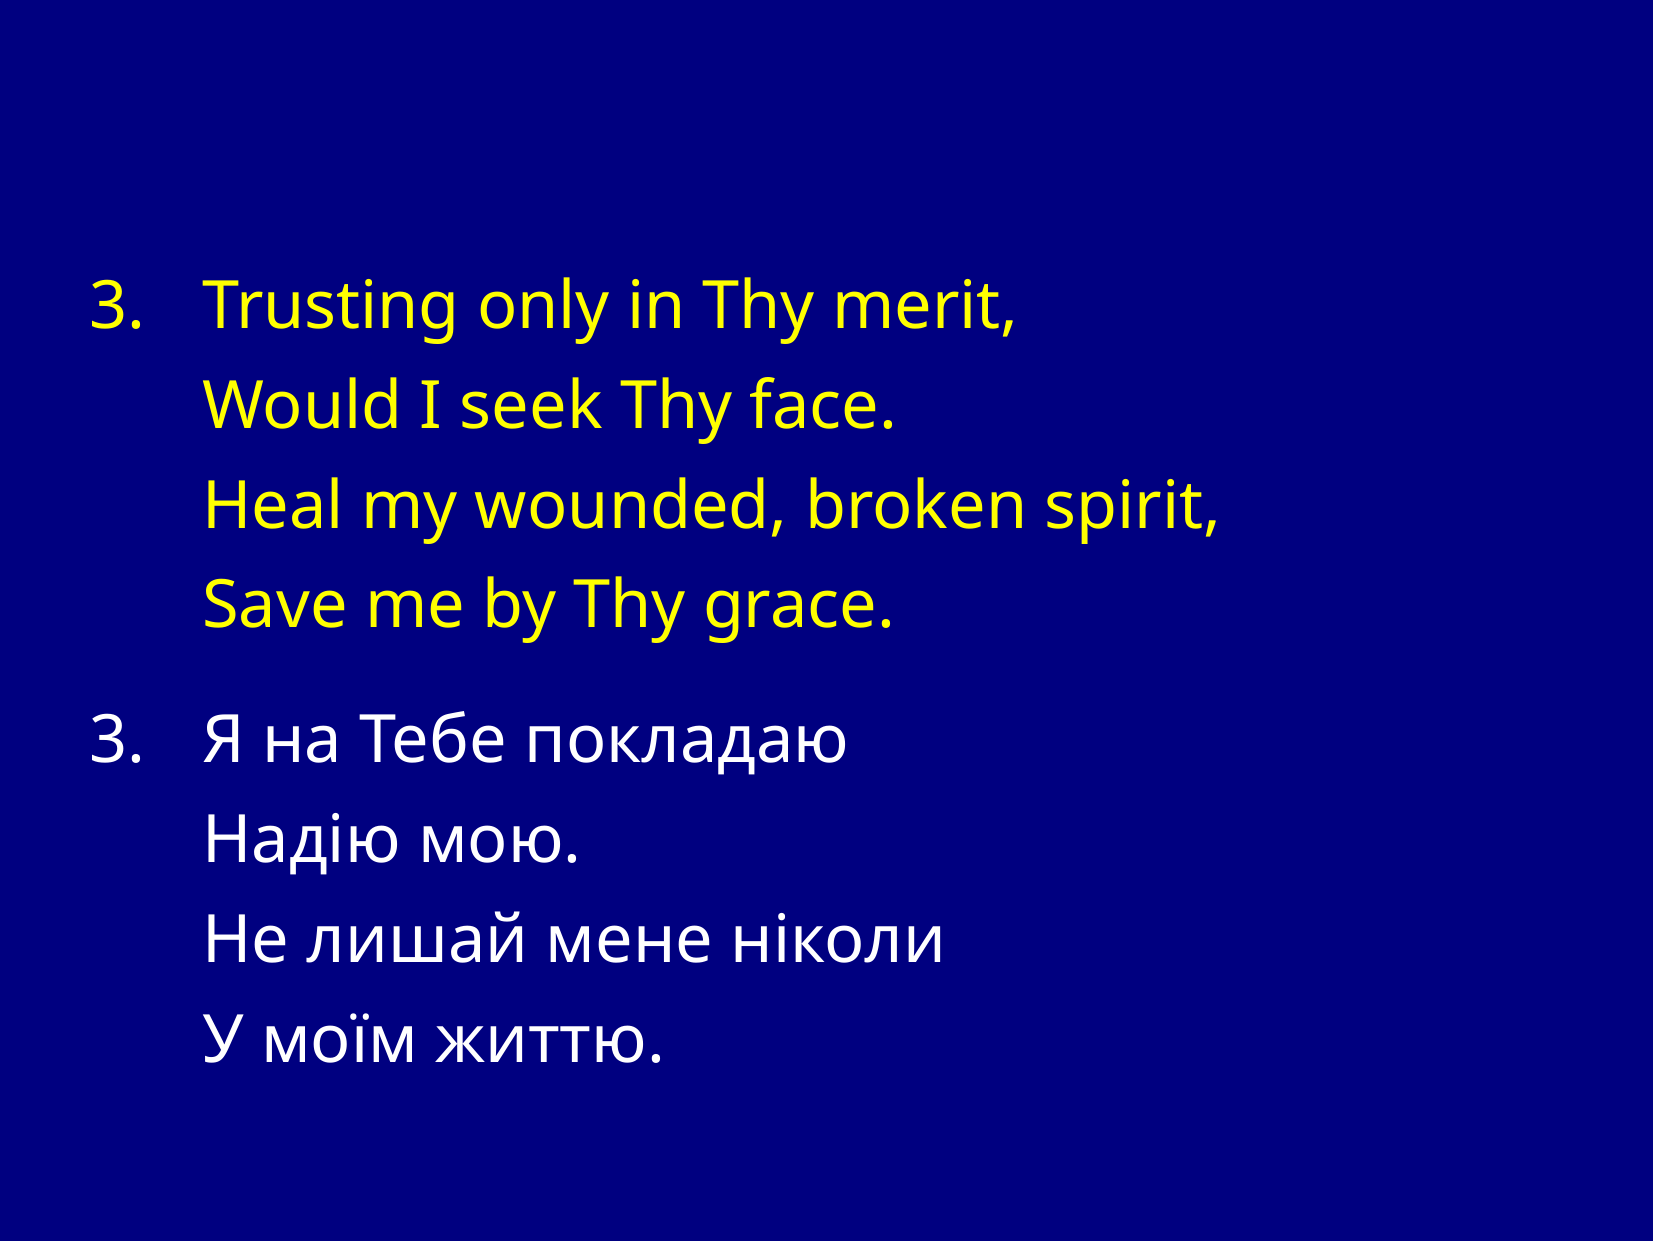

3.	Trusting only in Thy merit,
	Would I seek Thy face.
	Heal my wounded, broken spirit,
	Save me by Thy grace.
3.	Я на Тебе покладаю
	Надію мою.
	Не лишай мене ніколи
	У моїм життю.